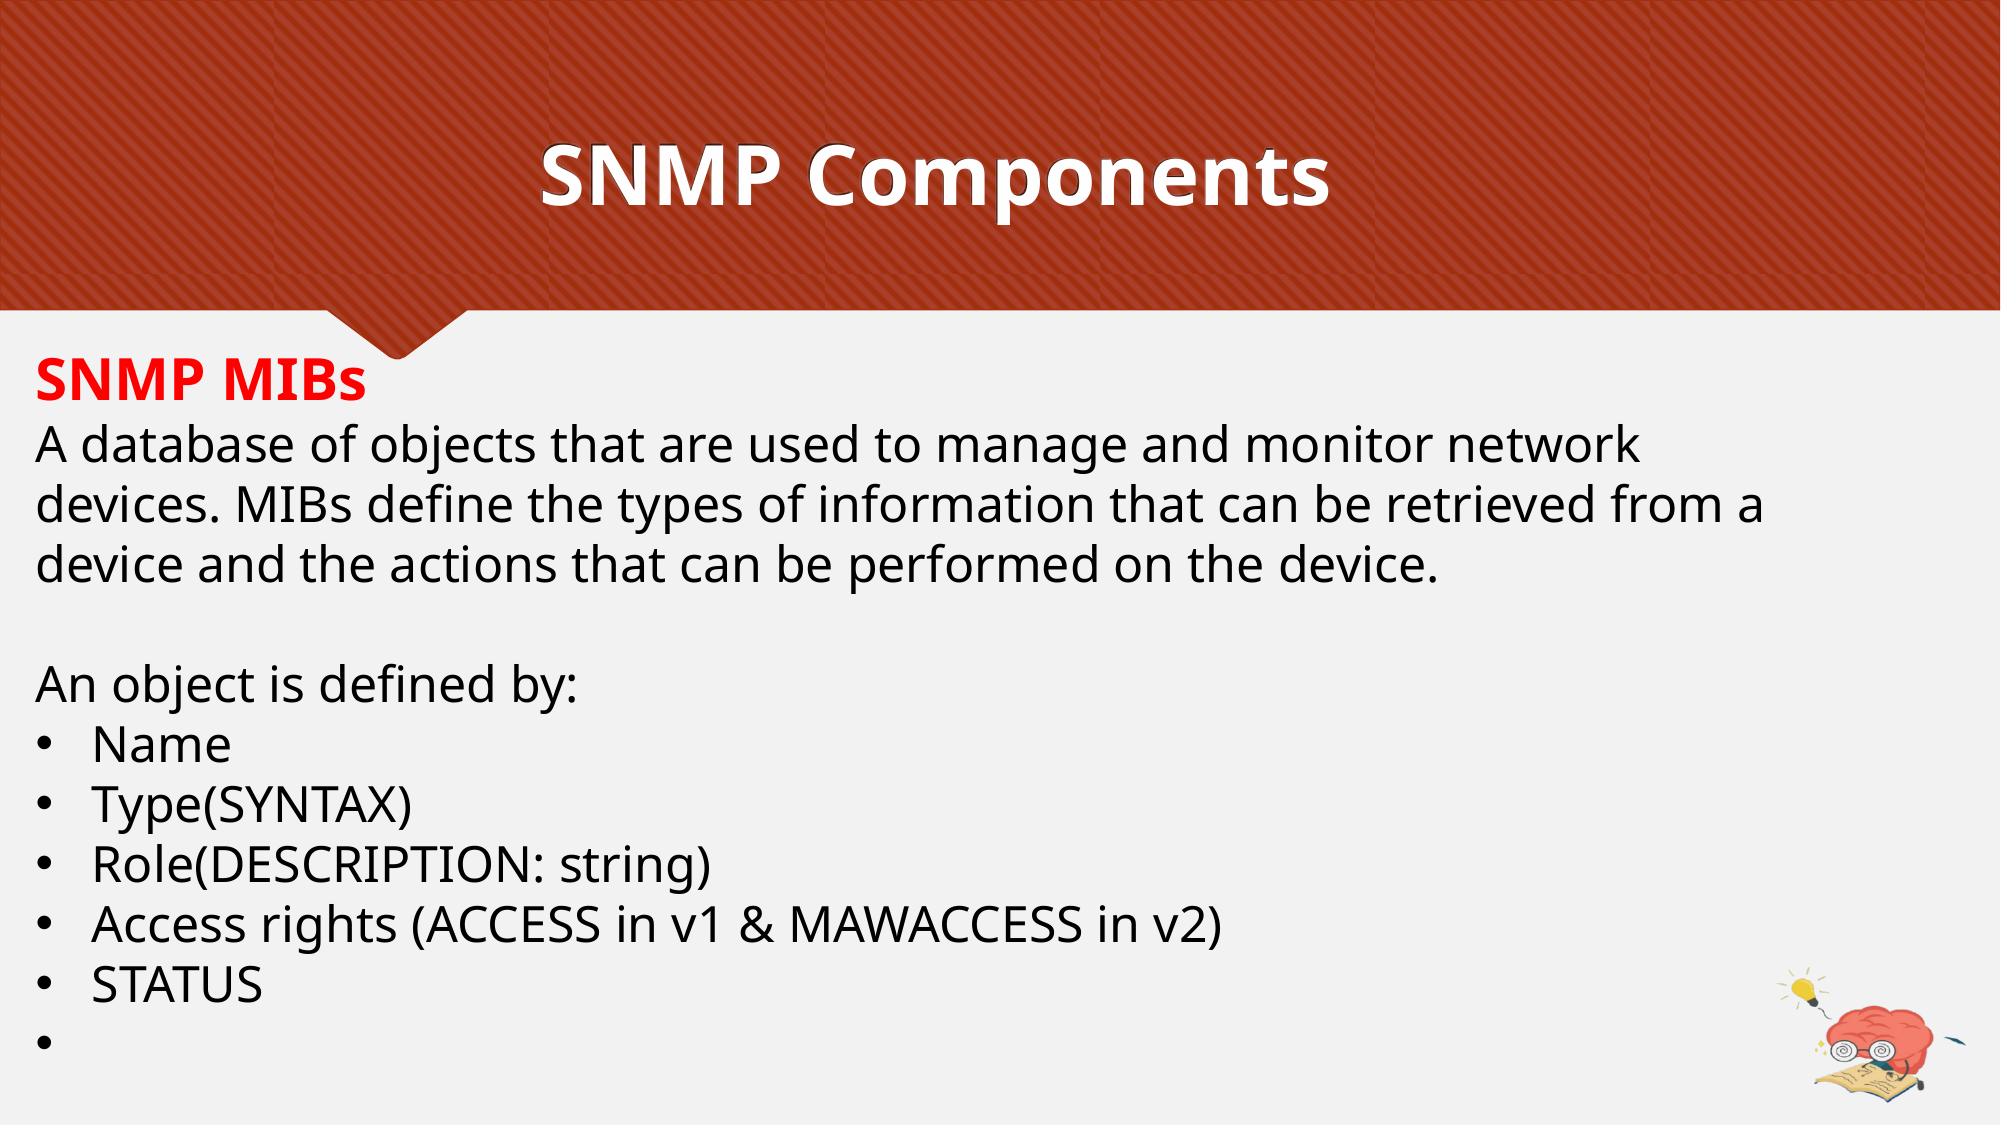

# SNMP Components
SNMP MIBs
A database of objects that are used to manage and monitor network devices. MIBs define the types of information that can be retrieved from a device and the actions that can be performed on the device.
An object is defined by:
Name
Type(SYNTAX)
Role(DESCRIPTION: string)
Access rights (ACCESS in v1 & MAWACCESS in v2)
STATUS